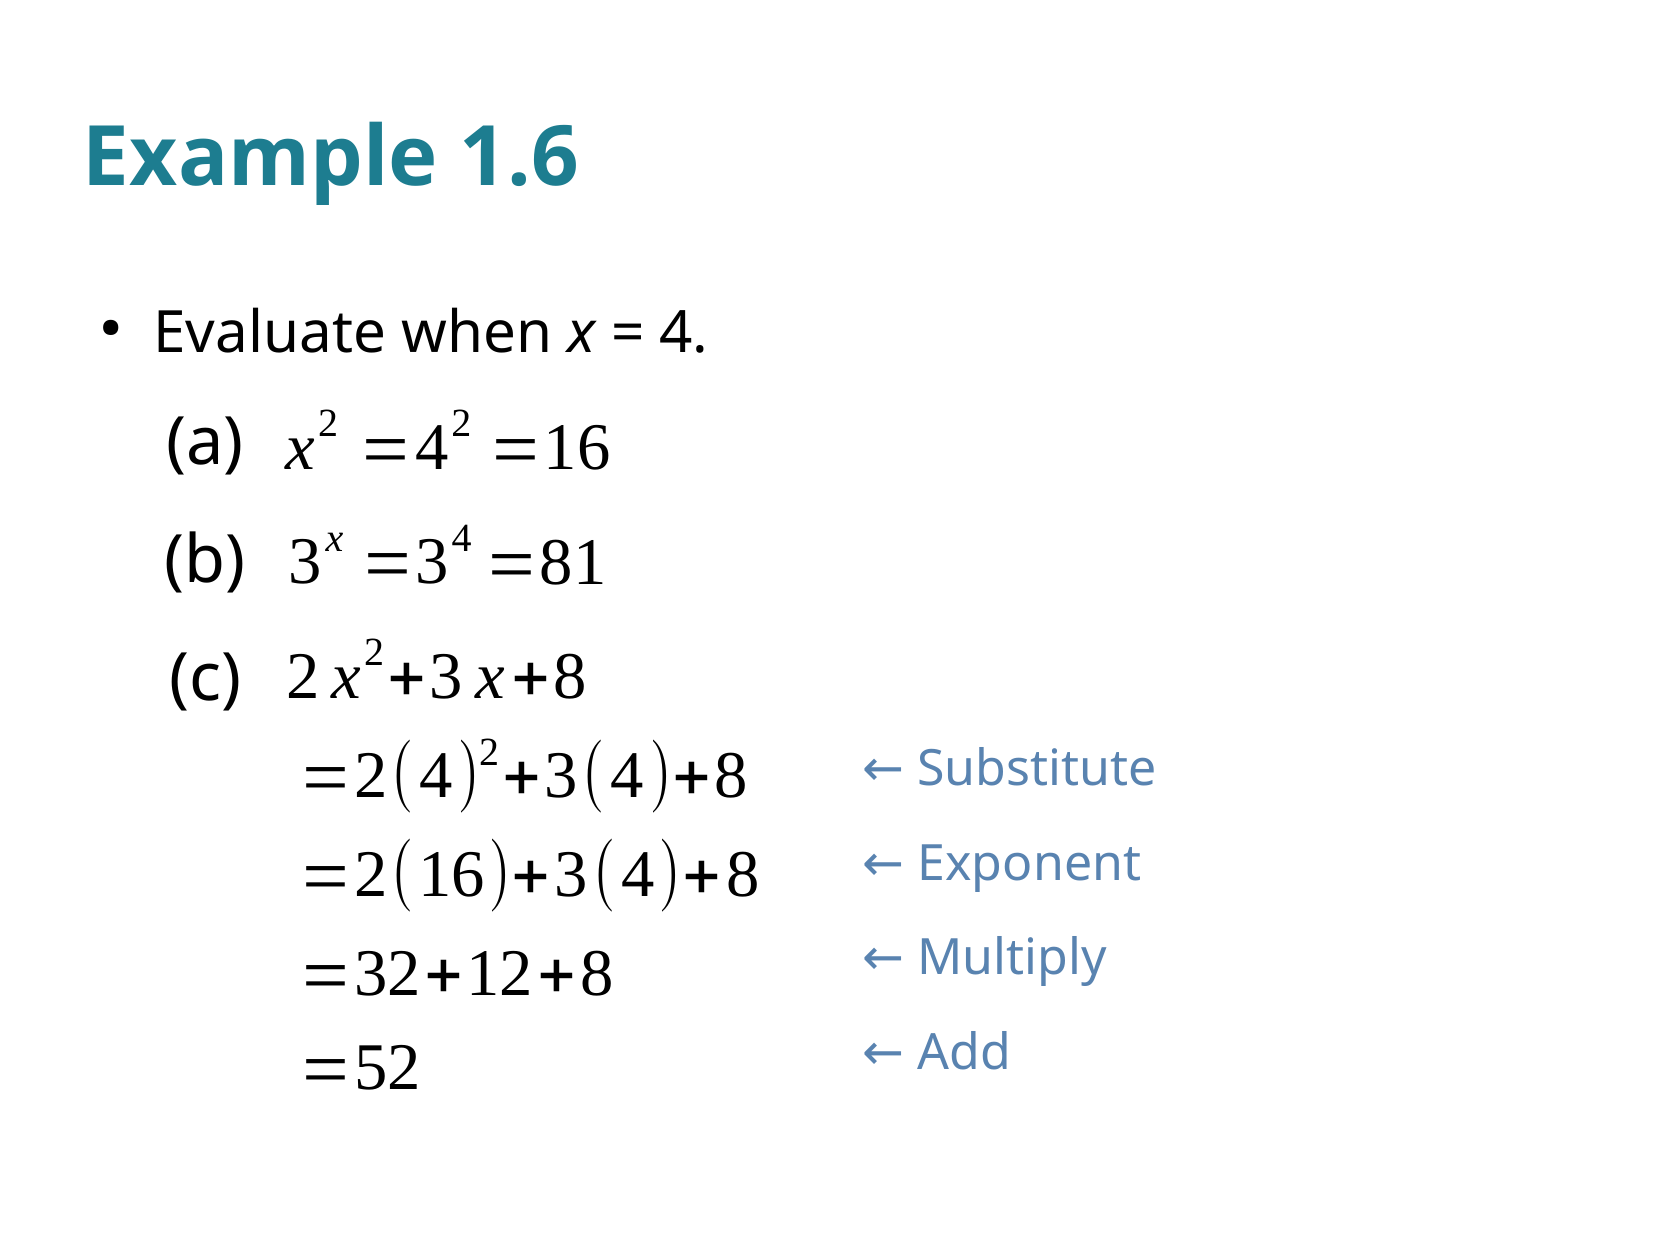

# Example 1.6
Evaluate when x = 4.
(a)
(b)
(c)
← Substitute
← Exponent
← Multiply
← Add